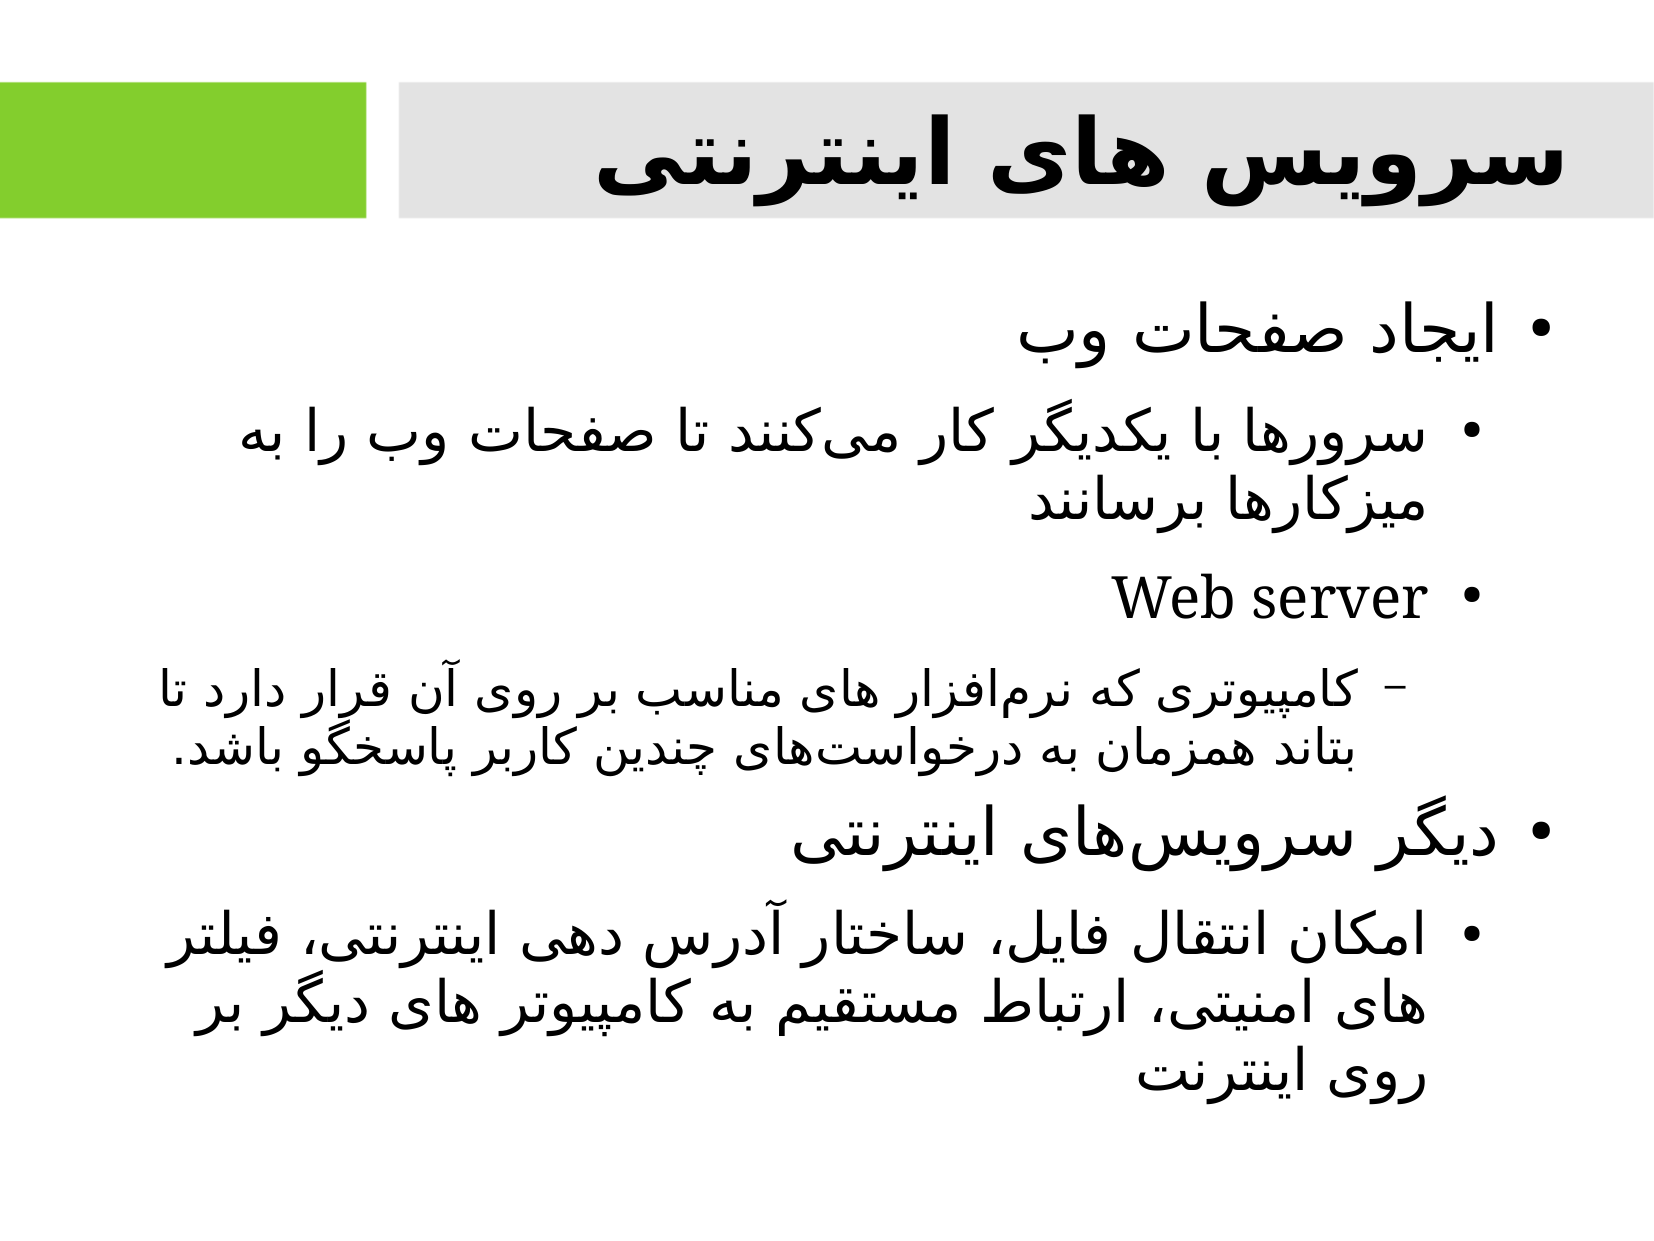

# سرویس های اینترنتی
ایجاد صفحات وب
سرورها با یکدیگر کار می‌کنند تا صفحات وب را به میزکارها برسانند
Web server
کامپیوتری که نرم‌افزار های مناسب بر روی آن قرار دارد تا بتاند همزمان به درخواست‌های چندین کاربر پاسخگو باشد.
دیگر سرویس‌های اینترنتی
امکان انتقال فایل، ساختار آدرس دهی اینترنتی، فیلتر های امنیتی، ارتباط مستقیم به کامپیوتر های دیگر بر روی اینترنت